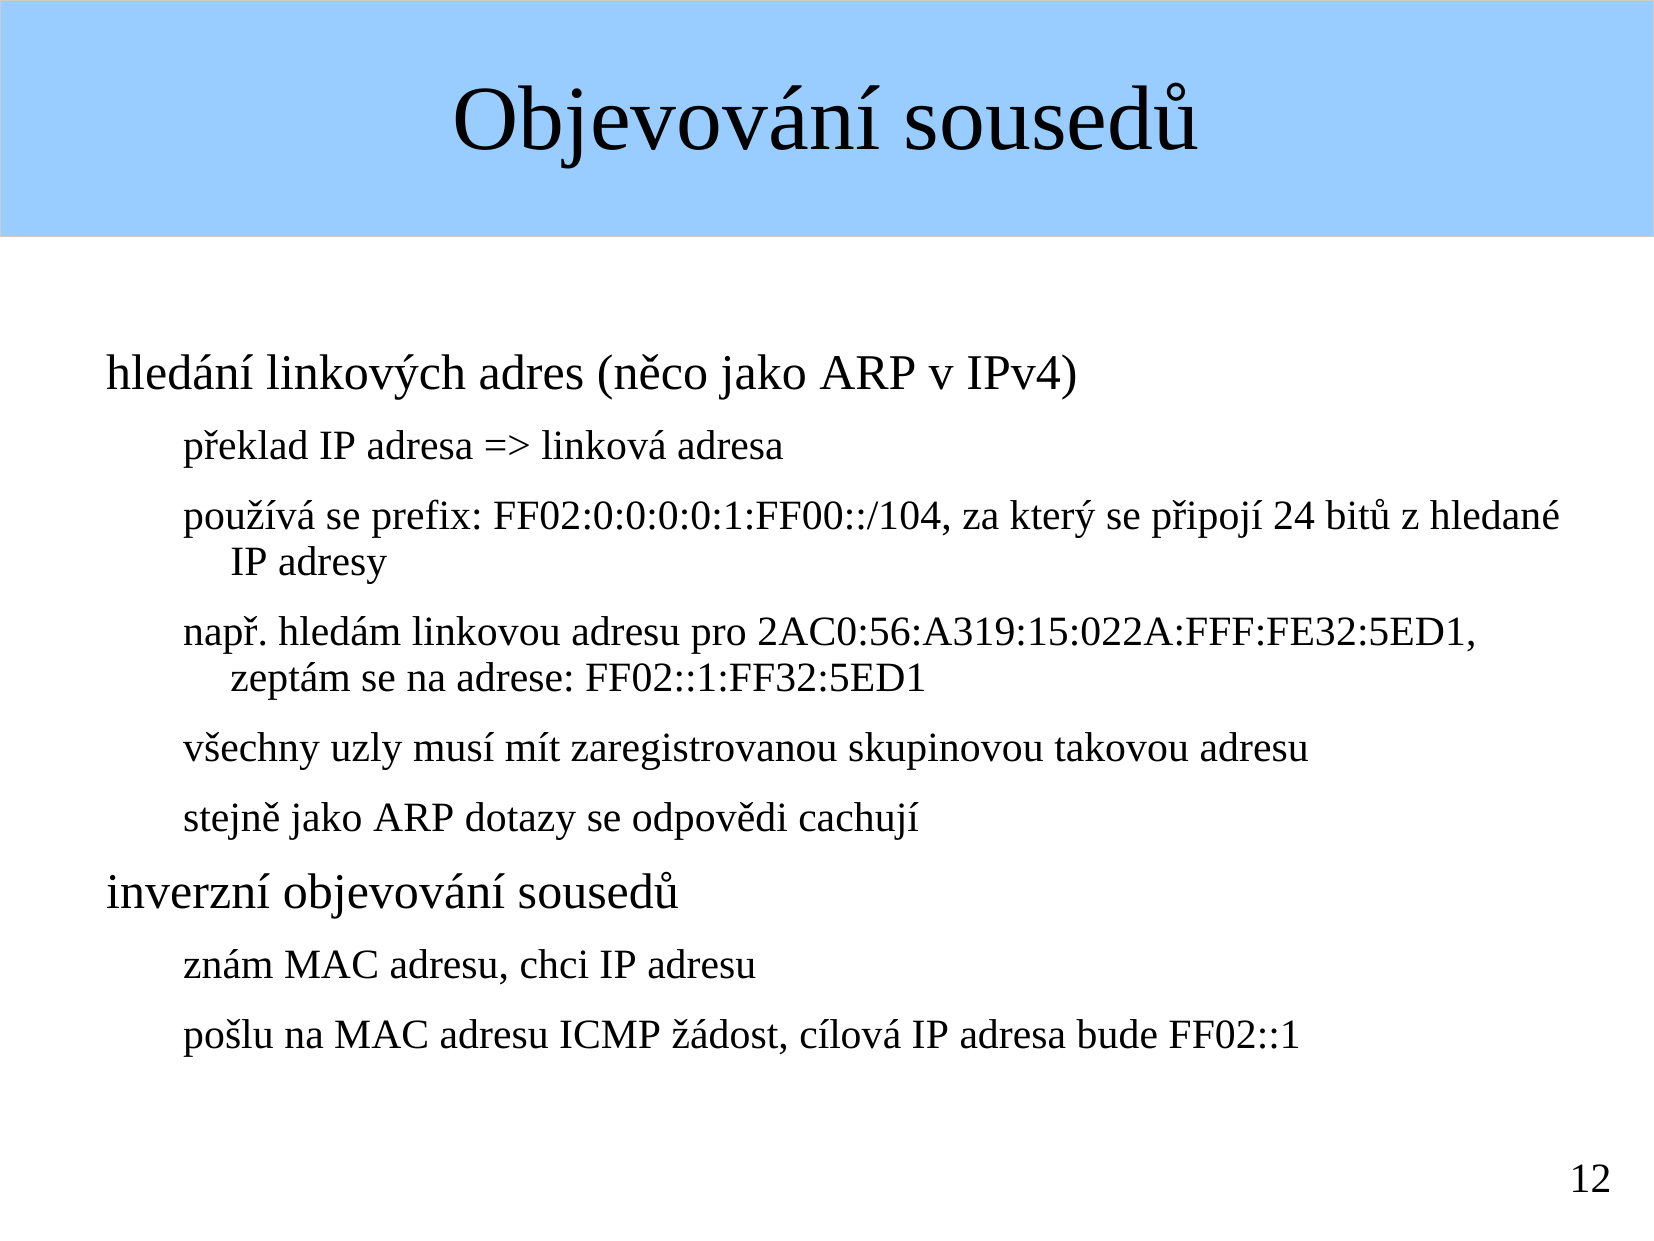

Objevování sousedů
# hledání linkových adres (něco jako ARP v IPv4)
překlad IP adresa => linková adresa
používá se prefix: FF02:0:0:0:0:1:FF00::/104, za který se připojí 24 bitů z hledané IP adresy
např. hledám linkovou adresu pro 2AC0:56:A319:15:022A:FFF:FE32:5ED1, zeptám se na adrese: FF02::1:FF32:5ED1
všechny uzly musí mít zaregistrovanou skupinovou takovou adresu
stejně jako ARP dotazy se odpovědi cachují
inverzní objevování sousedů
znám MAC adresu, chci IP adresu
pošlu na MAC adresu ICMP žádost, cílová IP adresa bude FF02::1